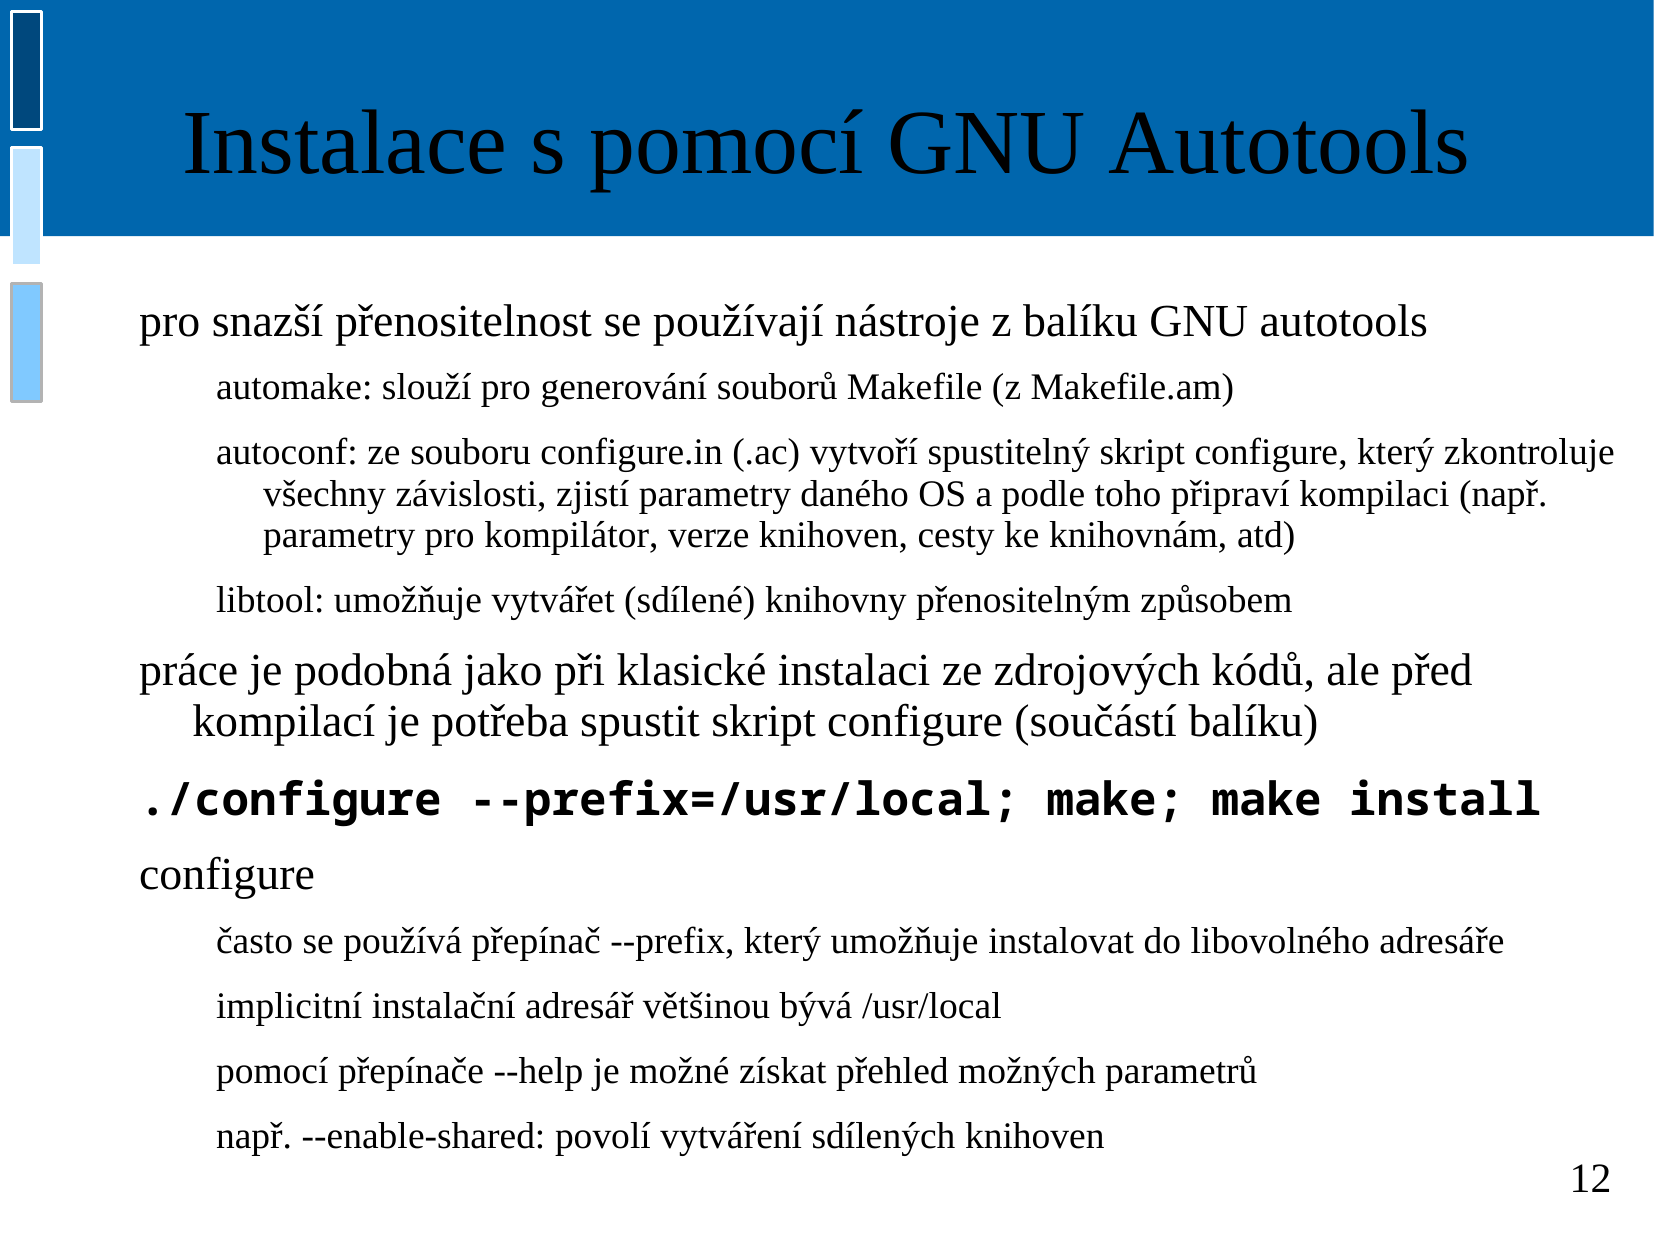

# Instalace s pomocí GNU Autotools
pro snazší přenositelnost se používají nástroje z balíku GNU autotools
automake: slouží pro generování souborů Makefile (z Makefile.am)
autoconf: ze souboru configure.in (.ac) vytvoří spustitelný skript configure, který zkontroluje všechny závislosti, zjistí parametry daného OS a podle toho připraví kompilaci (např. parametry pro kompilátor, verze knihoven, cesty ke knihovnám, atd)
libtool: umožňuje vytvářet (sdílené) knihovny přenositelným způsobem
práce je podobná jako při klasické instalaci ze zdrojových kódů, ale před kompilací je potřeba spustit skript configure (součástí balíku)
./configure --prefix=/usr/local; make; make install
configure
často se používá přepínač --prefix, který umožňuje instalovat do libovolného adresáře
implicitní instalační adresář většinou bývá /usr/local
pomocí přepínače --help je možné získat přehled možných parametrů
např. --enable-shared: povolí vytváření sdílených knihoven